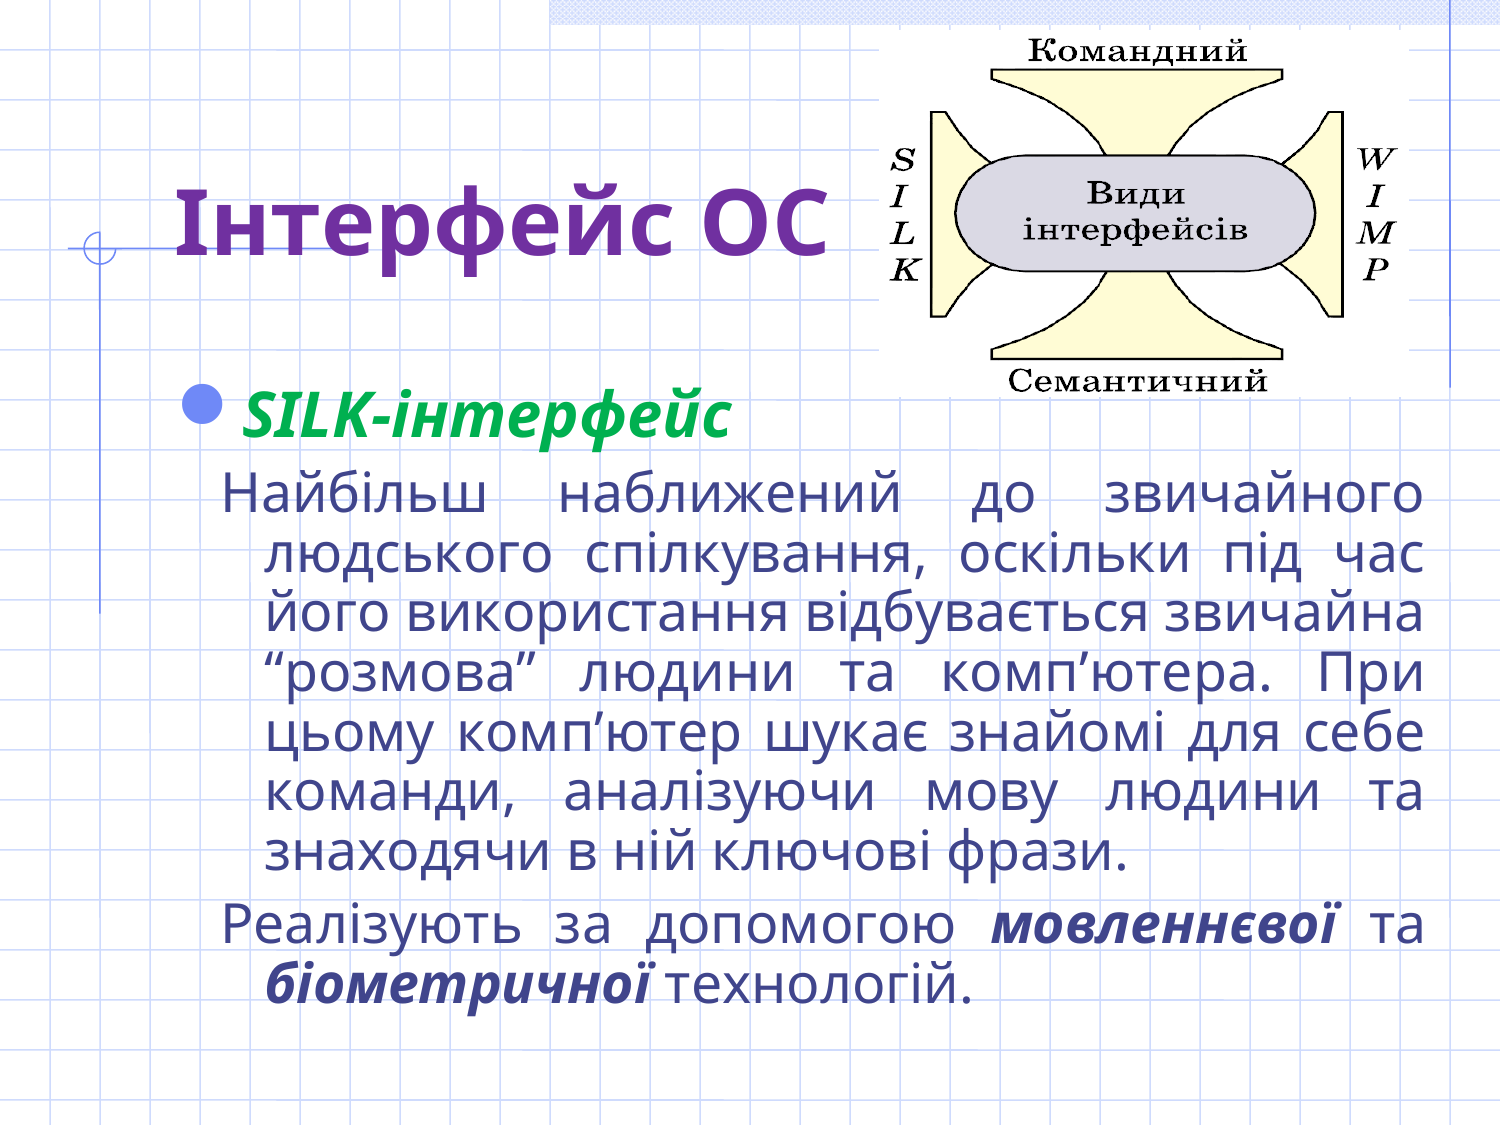

# Інтерфейс ОС
SILK-інтерфейс
Найбільш наближений до звичайного людського спілкування, оскільки під час його використання відбувається звичайна “розмова” людини та комп’ютера. При цьому комп’ютер шукає знайомі для себе команди, аналізуючи мову людини та знаходячи в ній ключові фрази.
Реалізують за допомогою мовленнєвої та біометричної технологій.